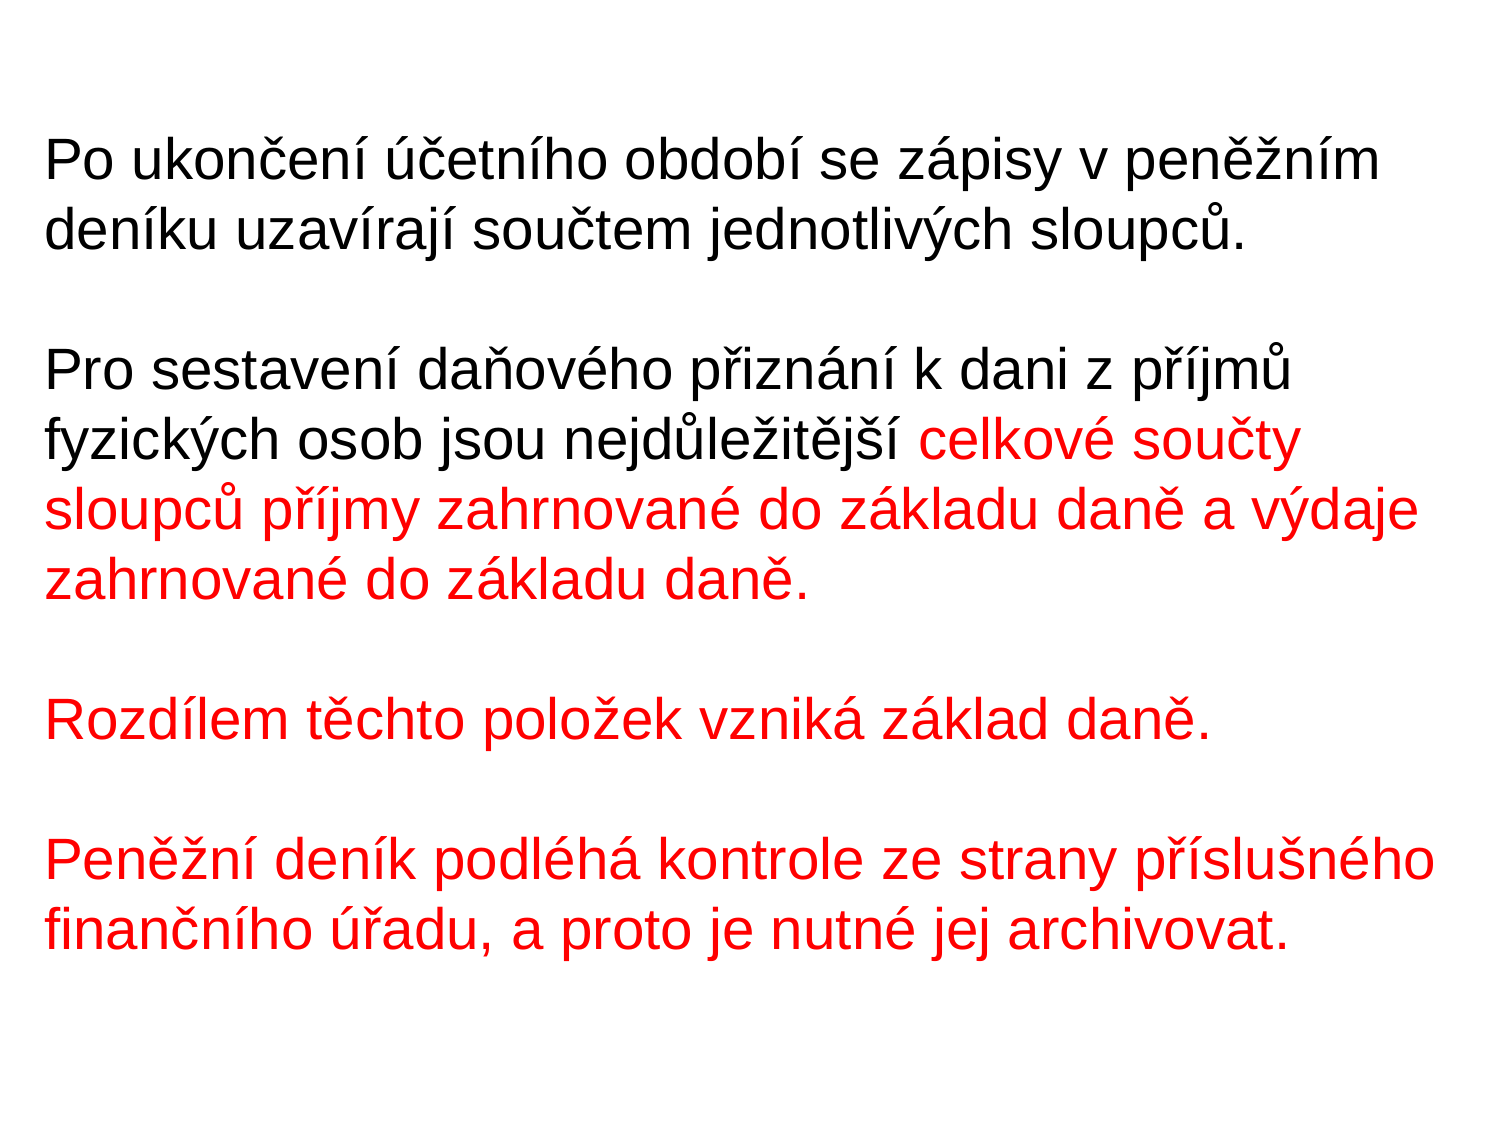

Po ukončení účetního období se zápisy v peněžním
deníku uzavírají součtem jednotlivých sloupců.
Pro sestavení daňového přiznání k dani z příjmů
fyzických osob jsou nejdůležitější celkové součty sloupců příjmy zahrnované do základu daně a výdaje zahrnované do základu daně.
Rozdílem těchto položek vzniká základ daně.
Peněžní deník podléhá kontrole ze strany příslušného finančního úřadu, a proto je nutné jej archivovat.